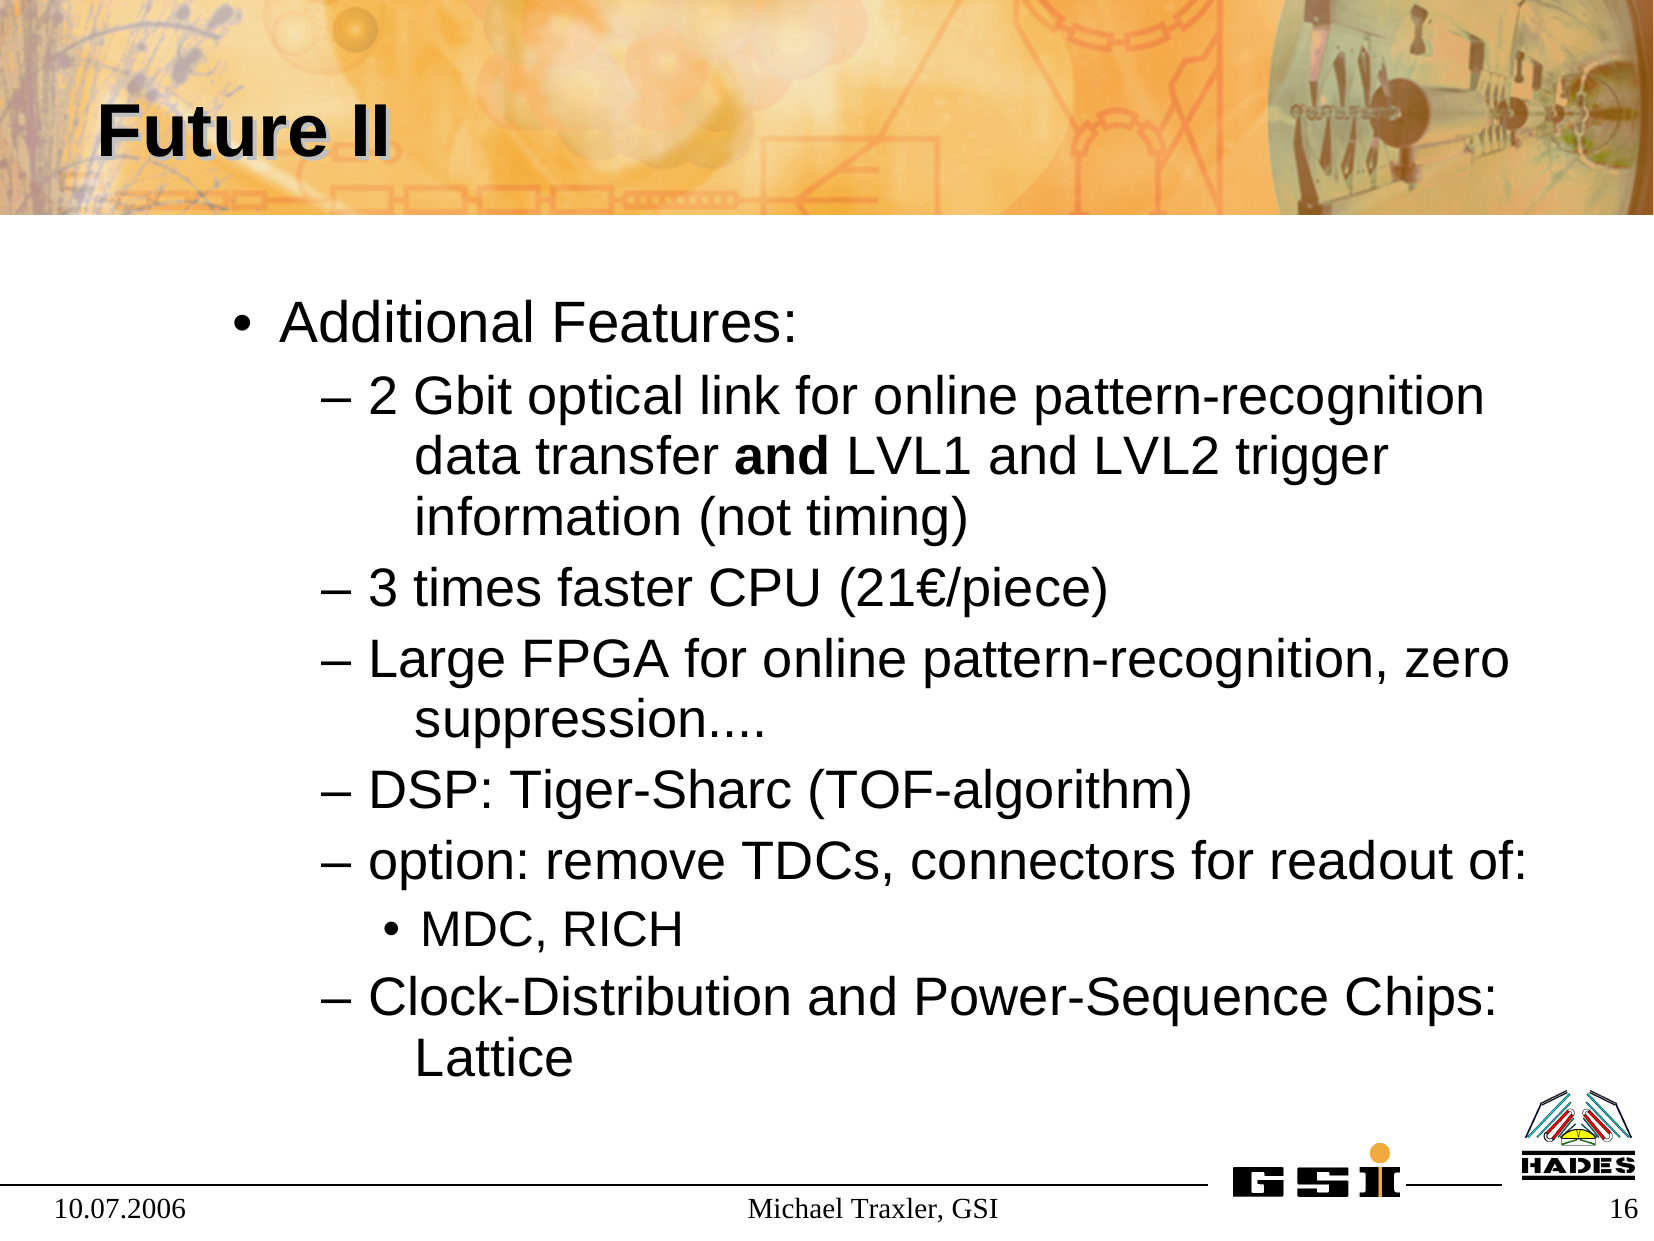

# Future II
Additional Features:
2 Gbit optical link for online pattern-recognition data transfer and LVL1 and LVL2 trigger information (not timing)
3 times faster CPU (21€/piece)
Large FPGA for online pattern-recognition, zero suppression....
DSP: Tiger-Sharc (TOF-algorithm)
option: remove TDCs, connectors for readout of:
MDC, RICH
Clock-Distribution and Power-Sequence Chips: Lattice
10.07.2006
Michael Traxler, GSI
16